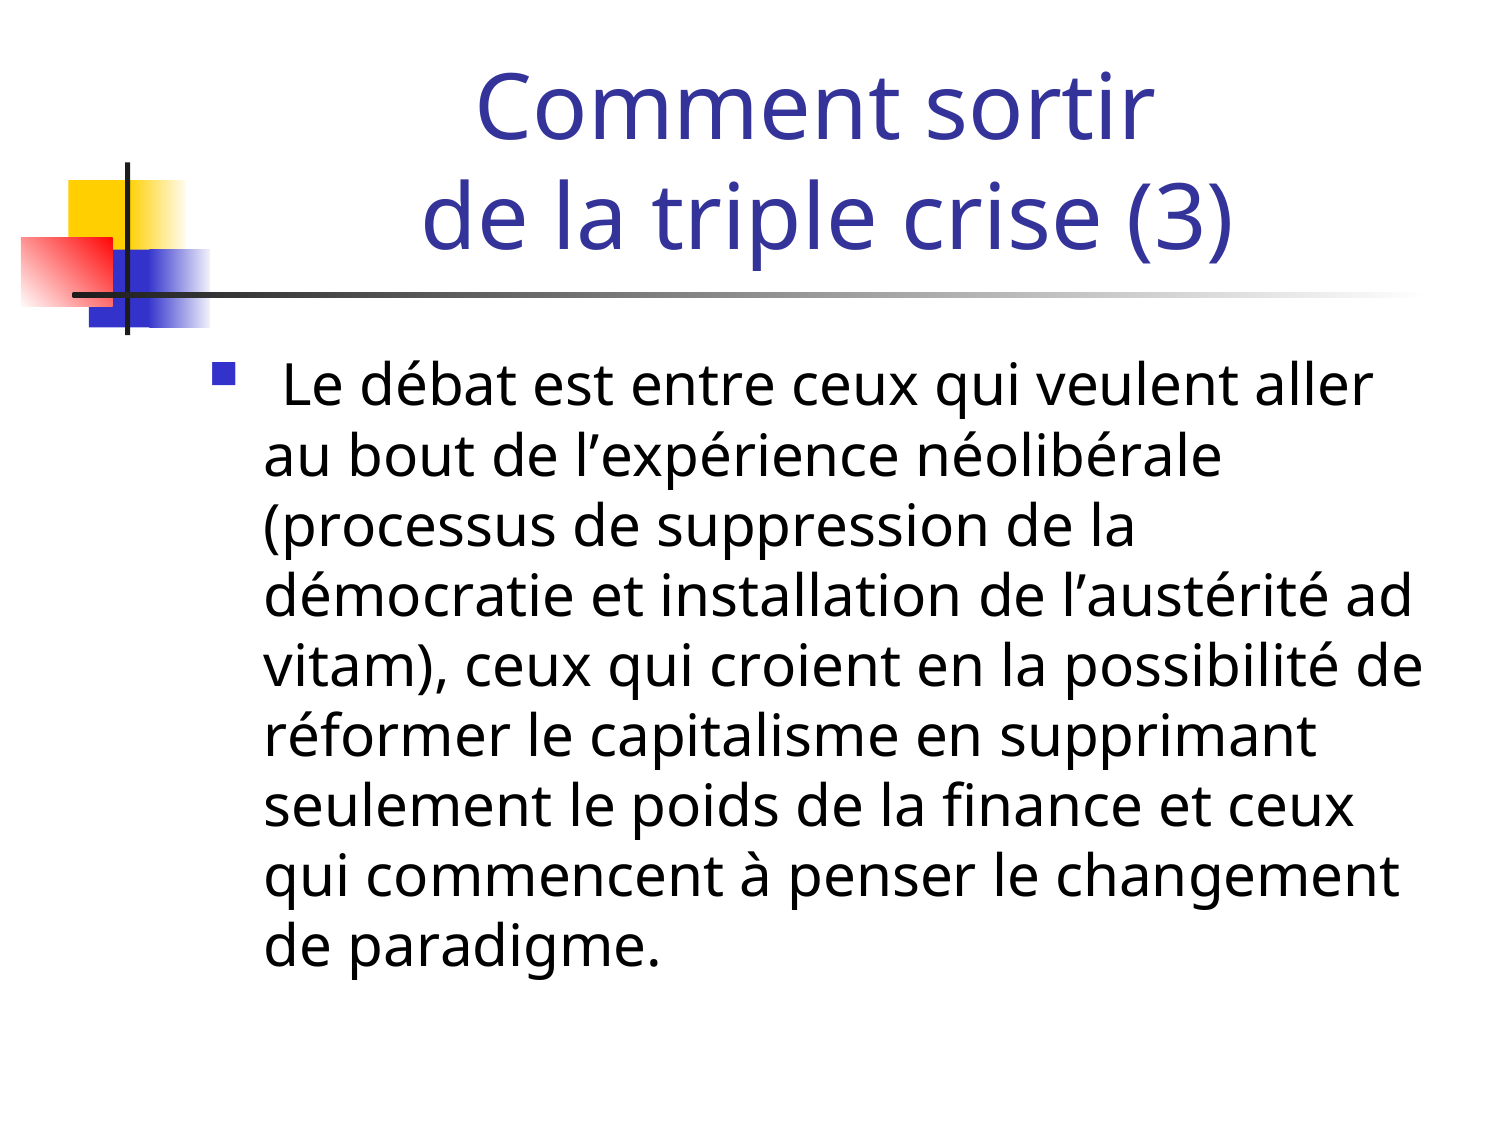

Comment sortir
de la triple crise (3)
 Le débat est entre ceux qui veulent aller au bout de l’expérience néolibérale (processus de suppression de la démocratie et installation de l’austérité ad vitam), ceux qui croient en la possibilité de réformer le capitalisme en supprimant seulement le poids de la finance et ceux qui commencent à penser le changement de paradigme.